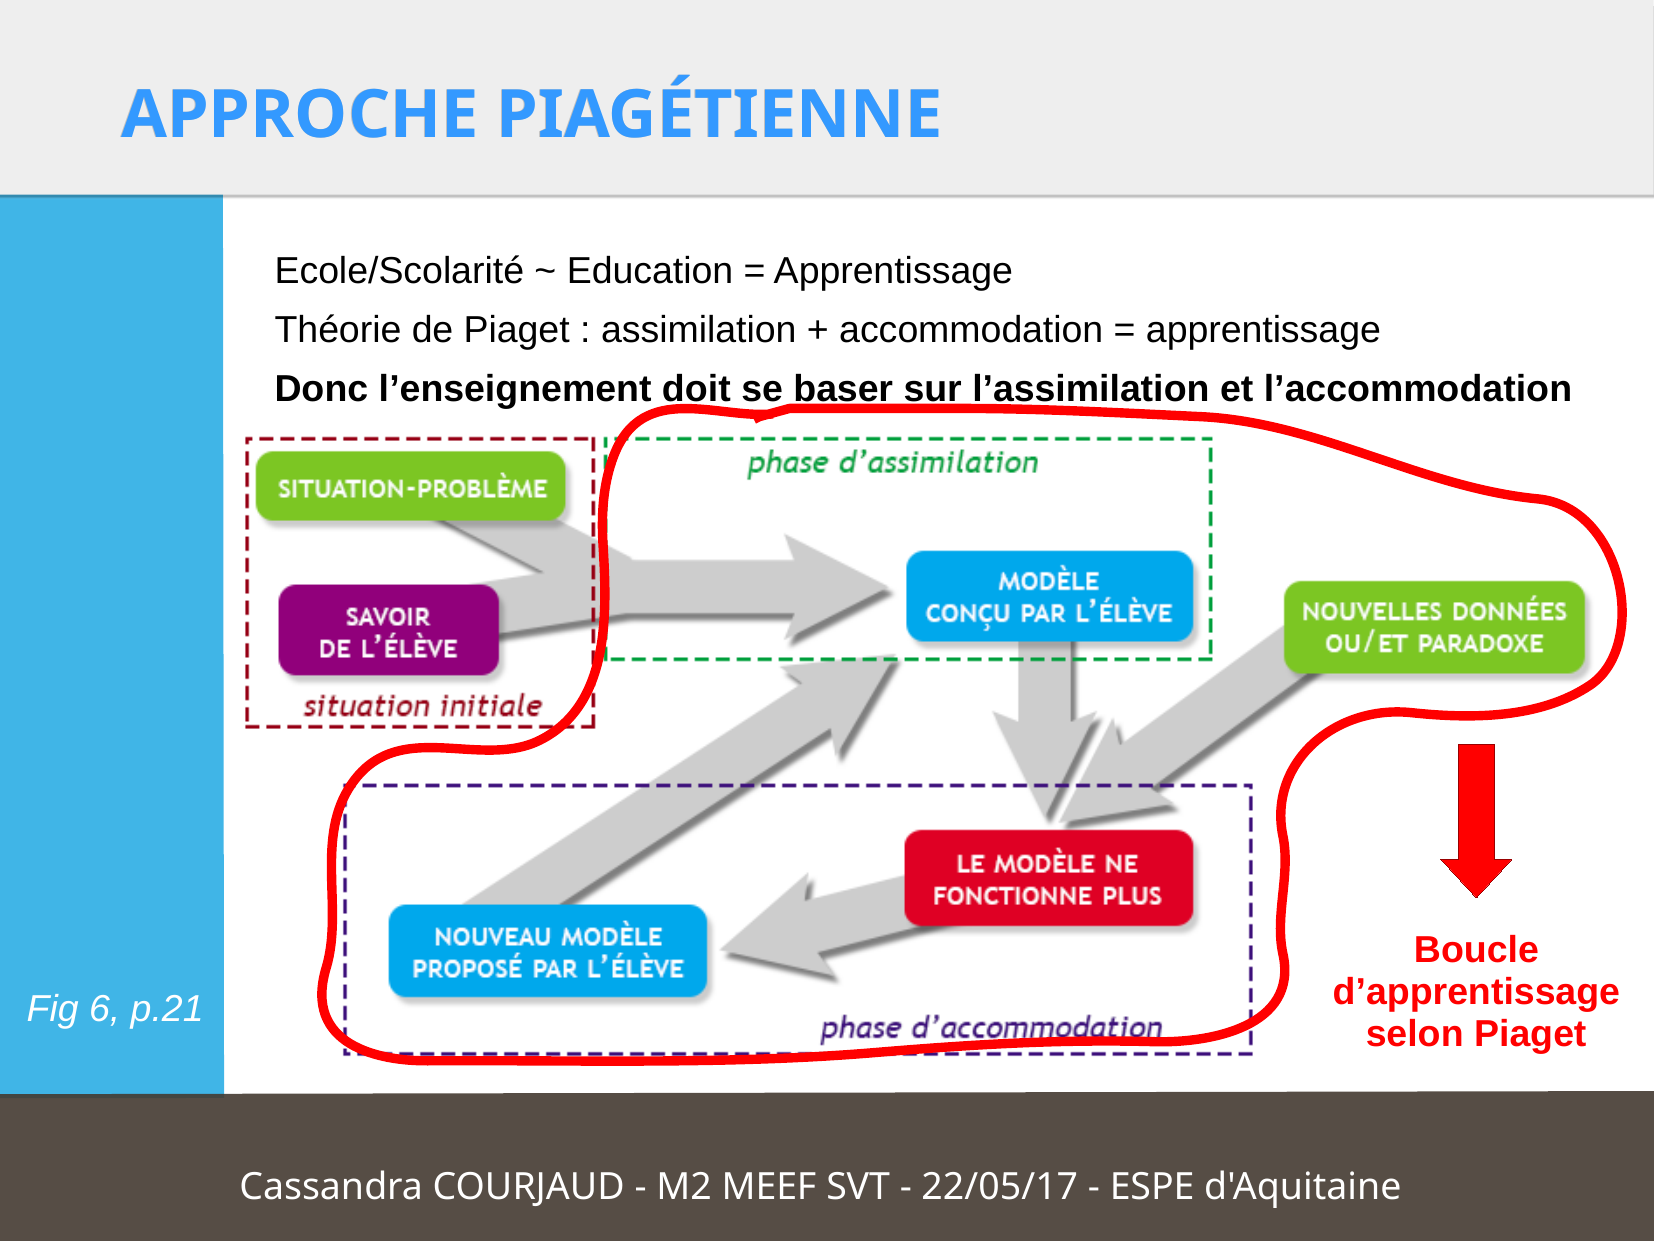

APPROCHE PIAGÉTIENNE
Ecole/Scolarité ~ Education = Apprentissage
Théorie de Piaget : assimilation + accommodation = apprentissage
Donc l’enseignement doit se baser sur l’assimilation et l’accommodation
Boucle d’apprentissage selon Piaget
Fig 6, p.21
Cassandra COURJAUD - M2 MEEF SVT - 22/05/17 - ESPE d'Aquitaine